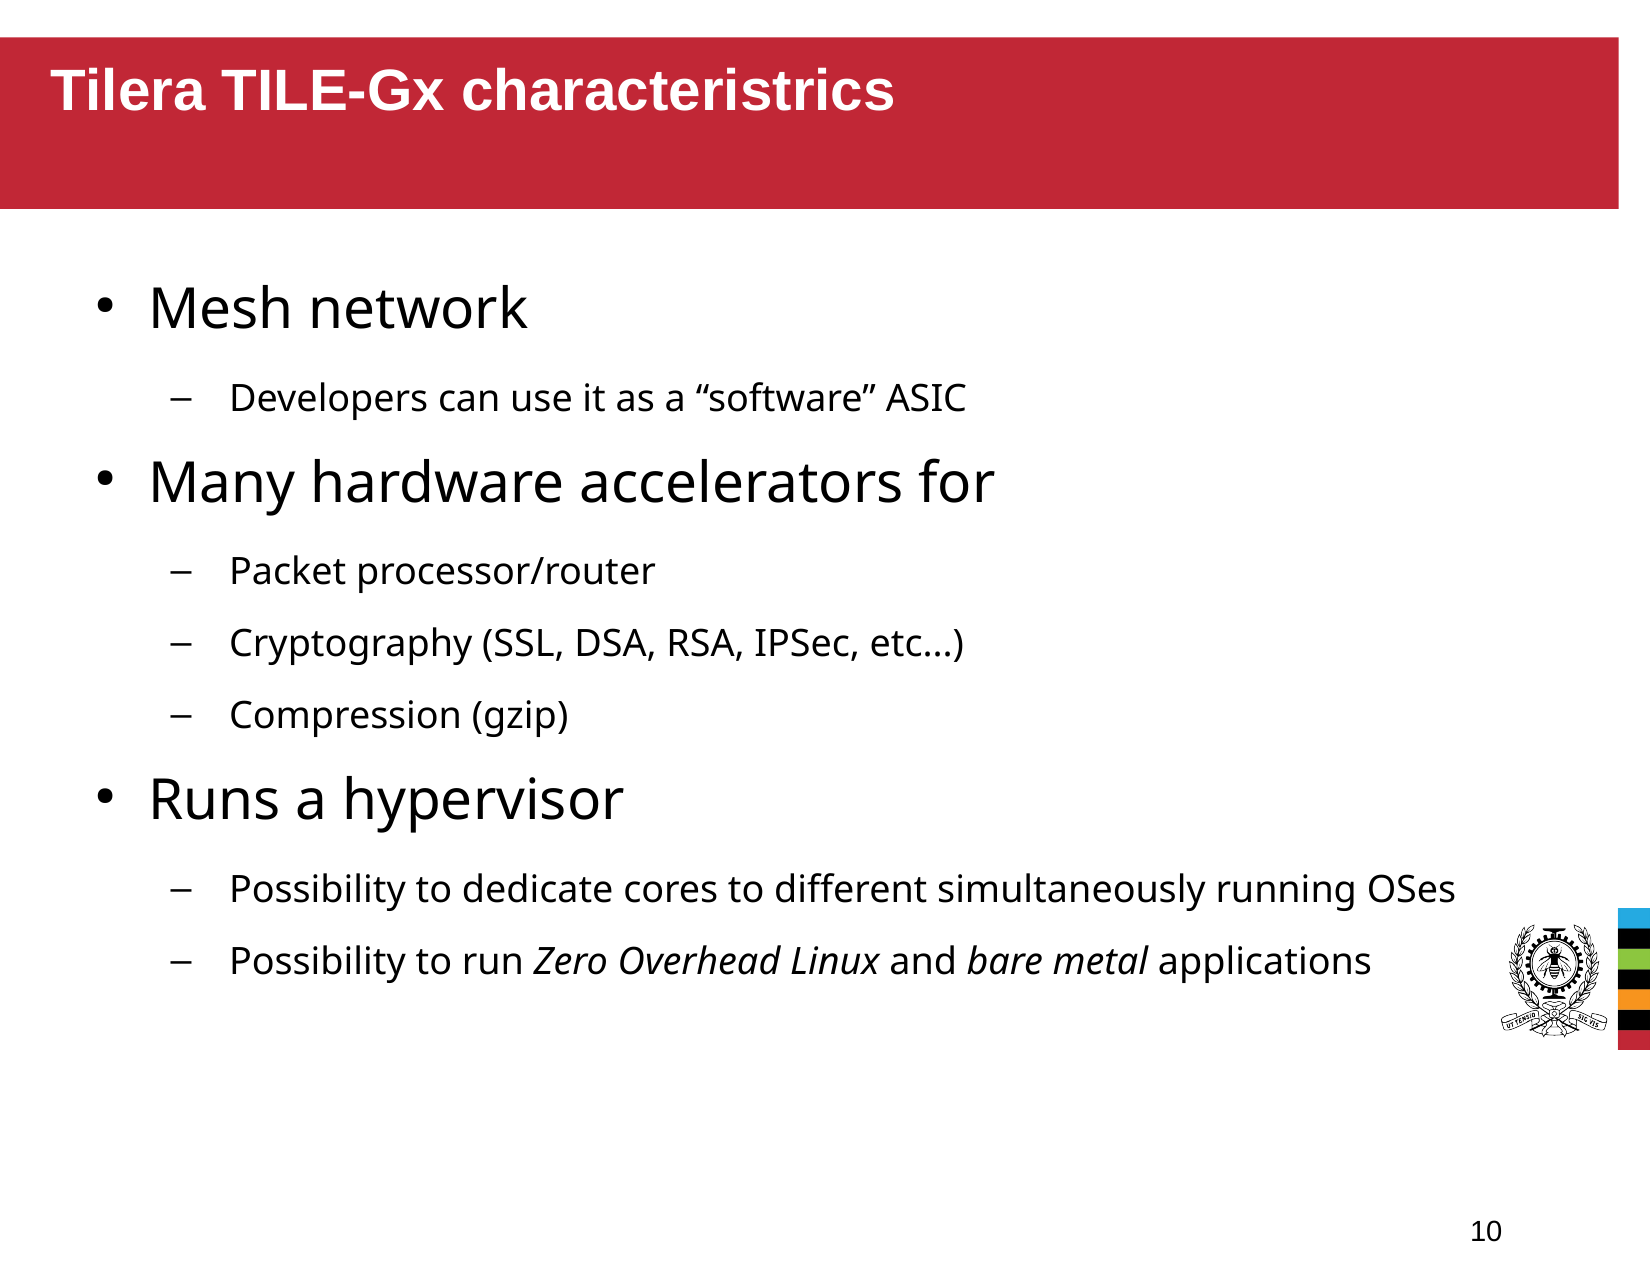

Tilera TILE-Gx characteristrics
# Mesh network
Developers can use it as a “software” ASIC
Many hardware accelerators for
Packet processor/router
Cryptography (SSL, DSA, RSA, IPSec, etc...)
Compression (gzip)
Runs a hypervisor
Possibility to dedicate cores to different simultaneously running OSes
Possibility to run Zero Overhead Linux and bare metal applications